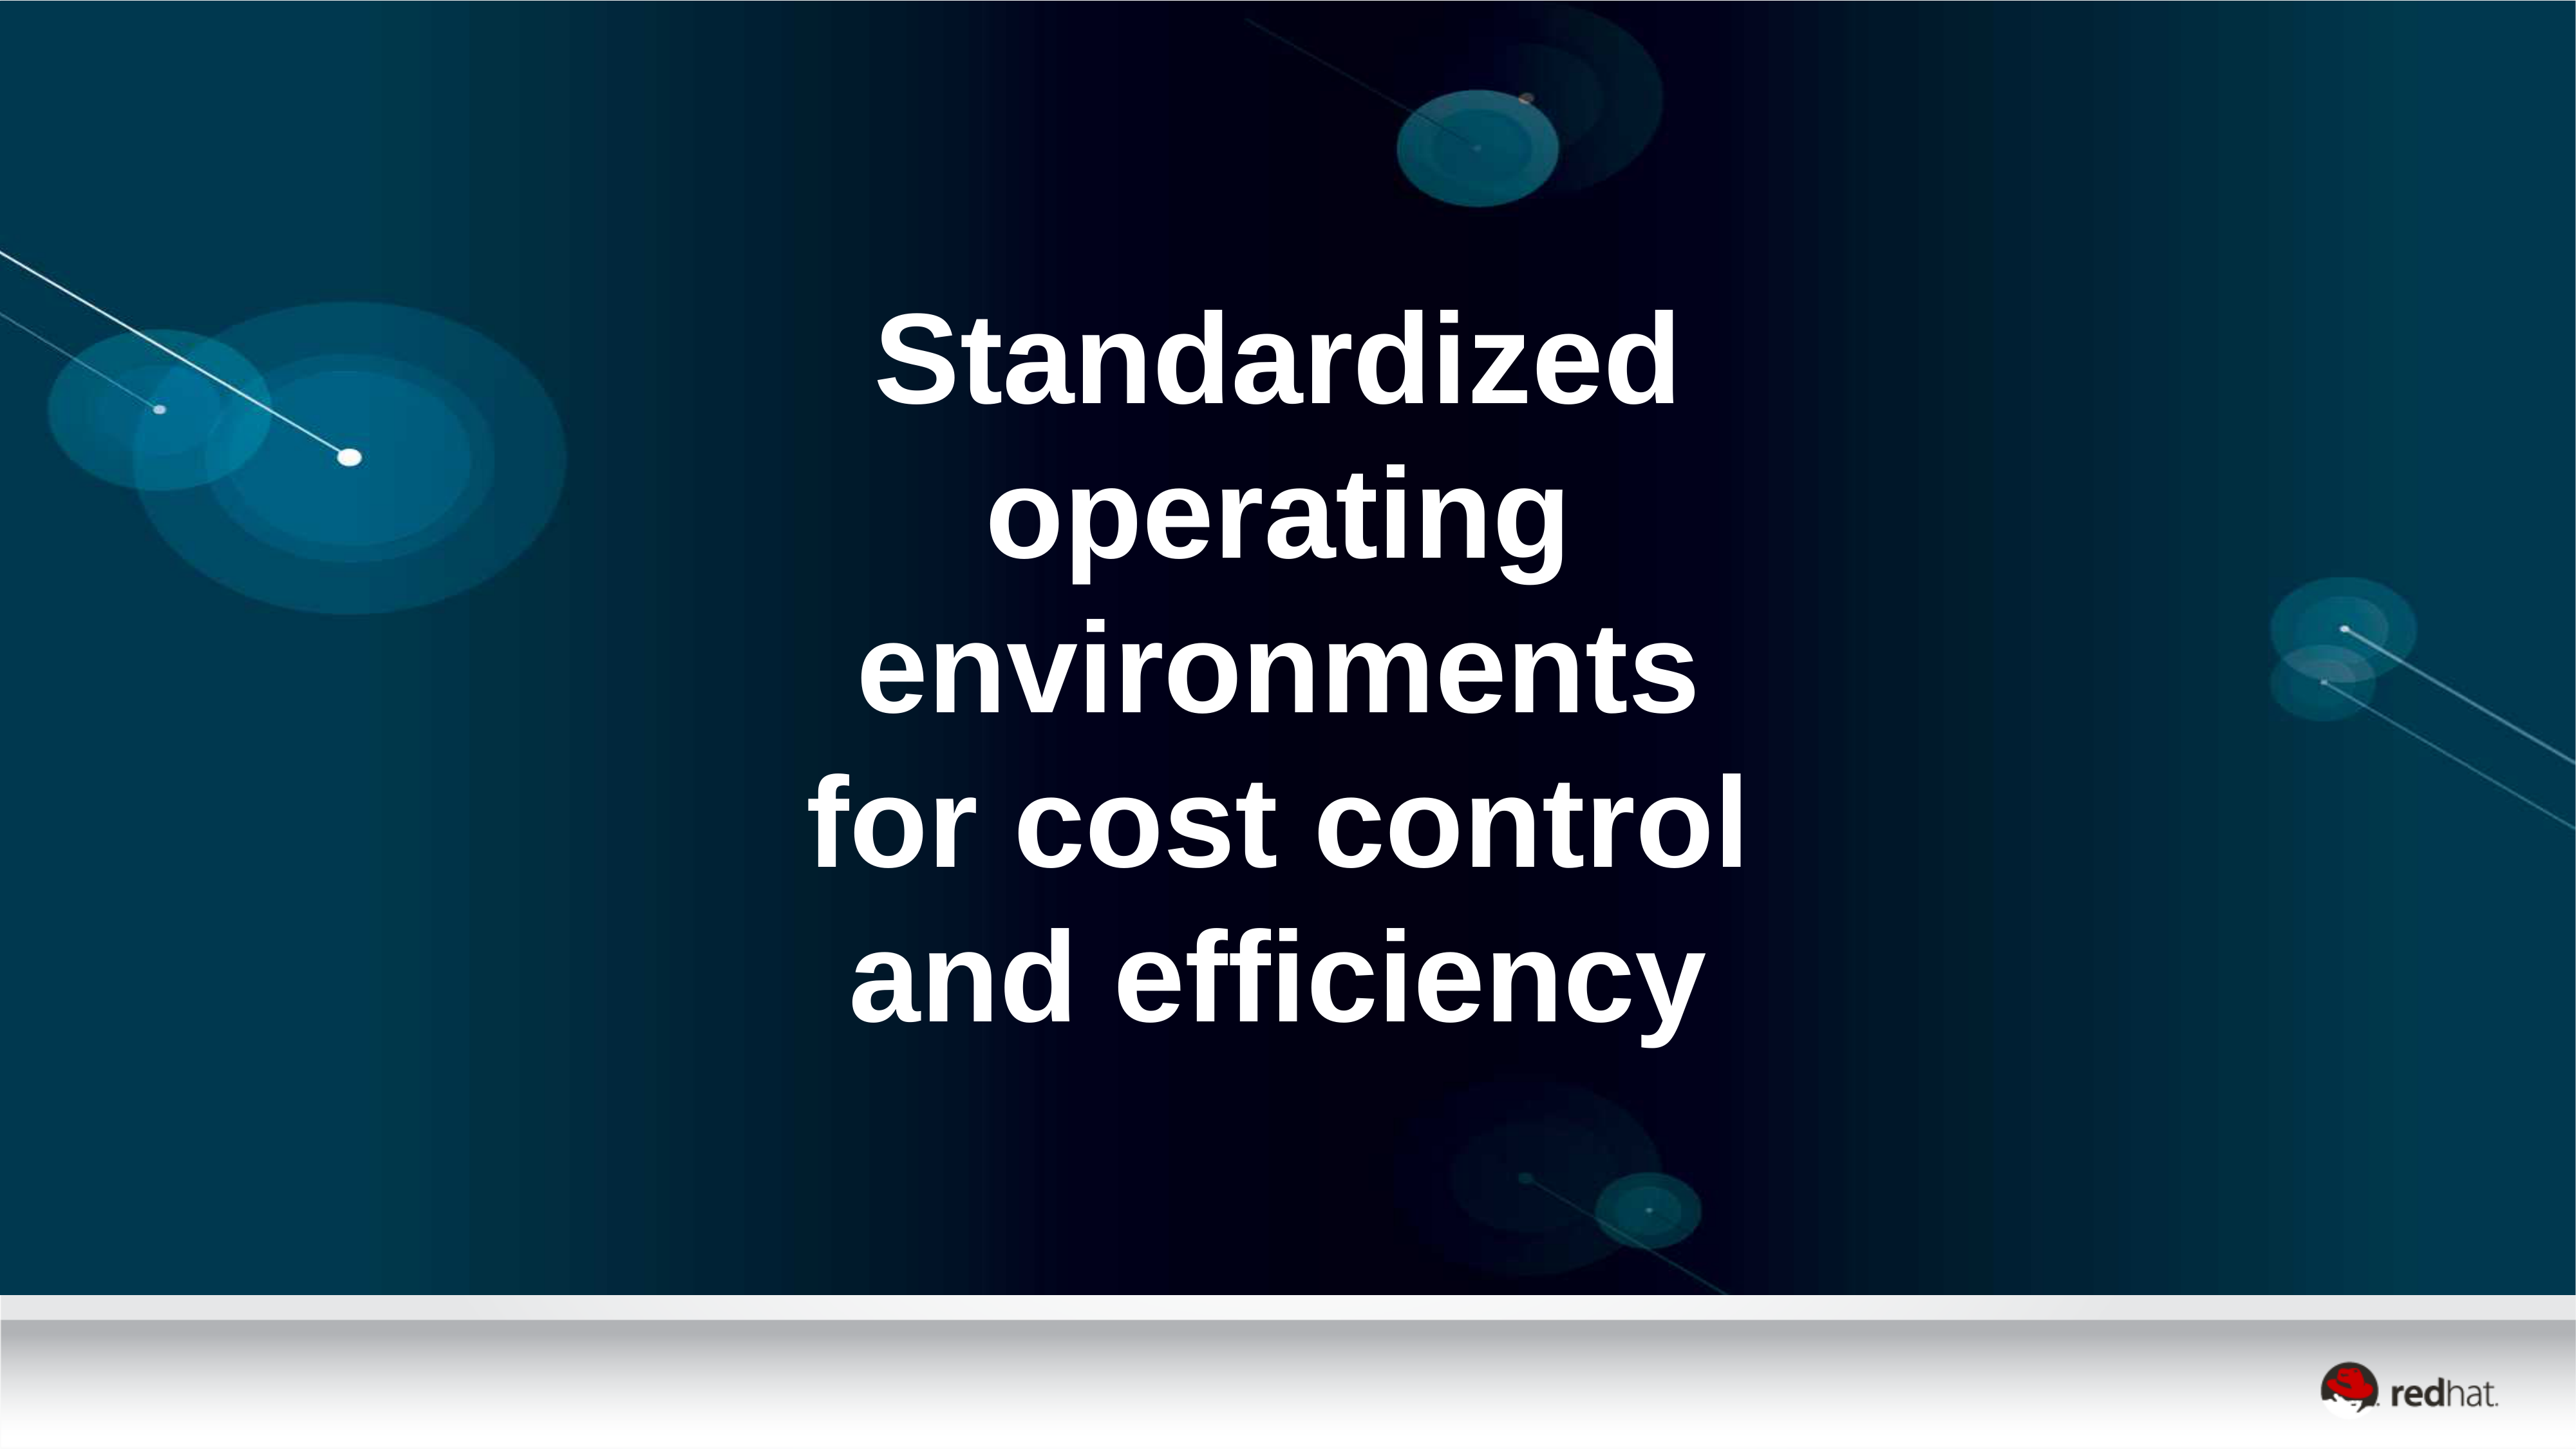

Standardized operating environments for cost control and efficiency